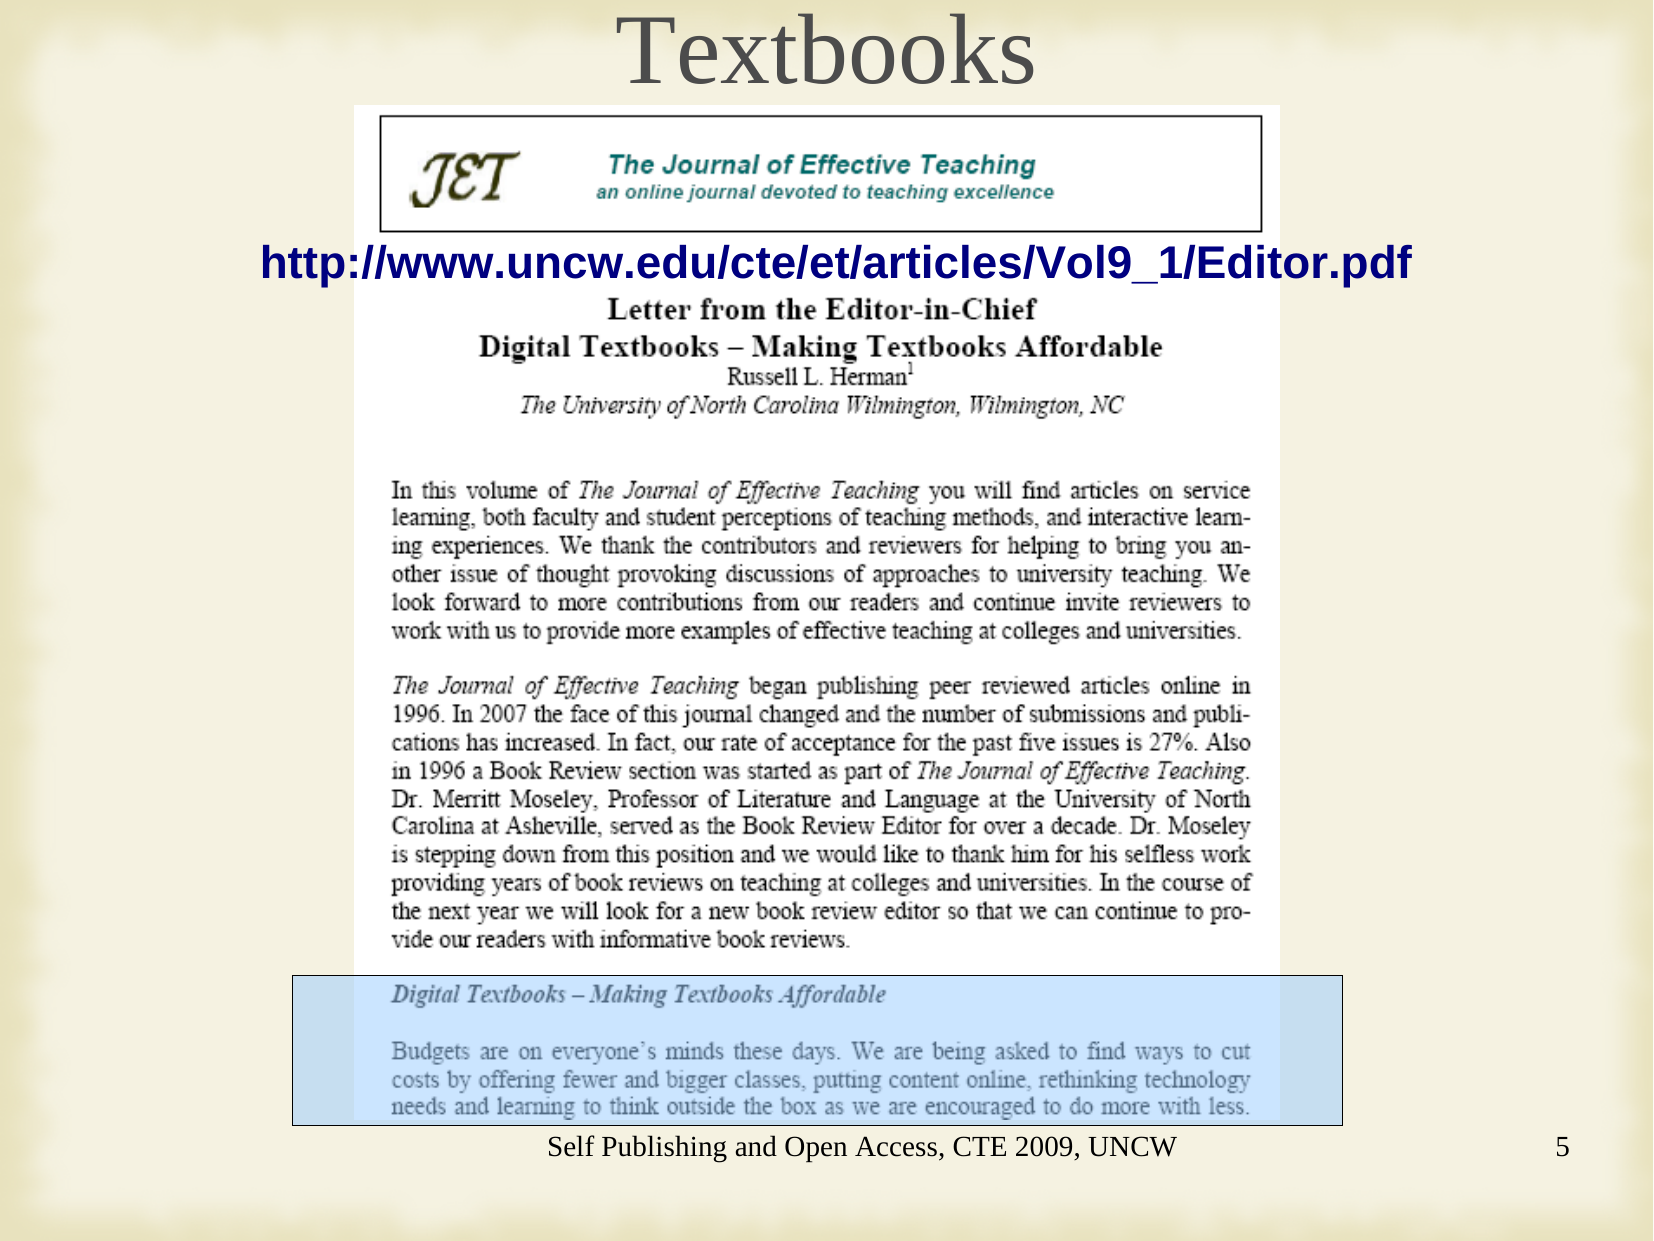

# Textbooks
http://www.uncw.edu/cte/et/articles/Vol9_1/Editor.pdf
Self Publishing and Open Access, CTE 2009, UNCW
5